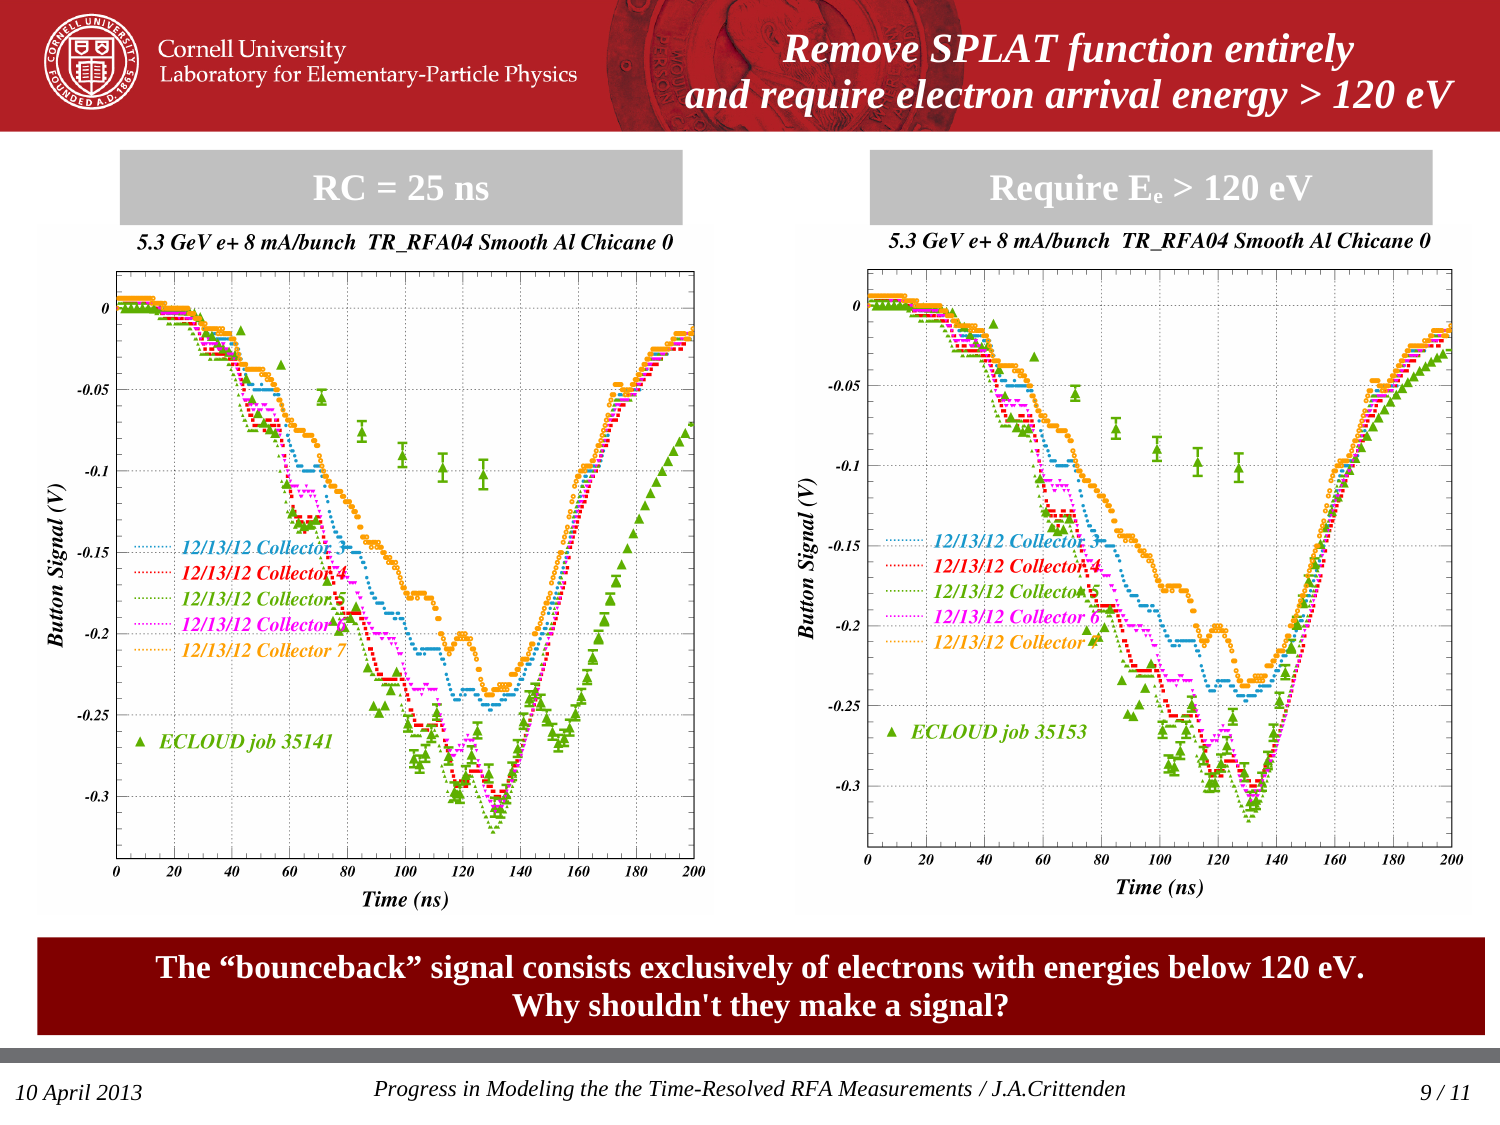

# Remove SPLAT function entirely and require electron arrival energy > 120 eV
RC = 25 ns
Require Ee > 120 eV
The “bounceback” signal consists exclusively of electrons with energies below 120 eV.
Why shouldn't they make a signal?